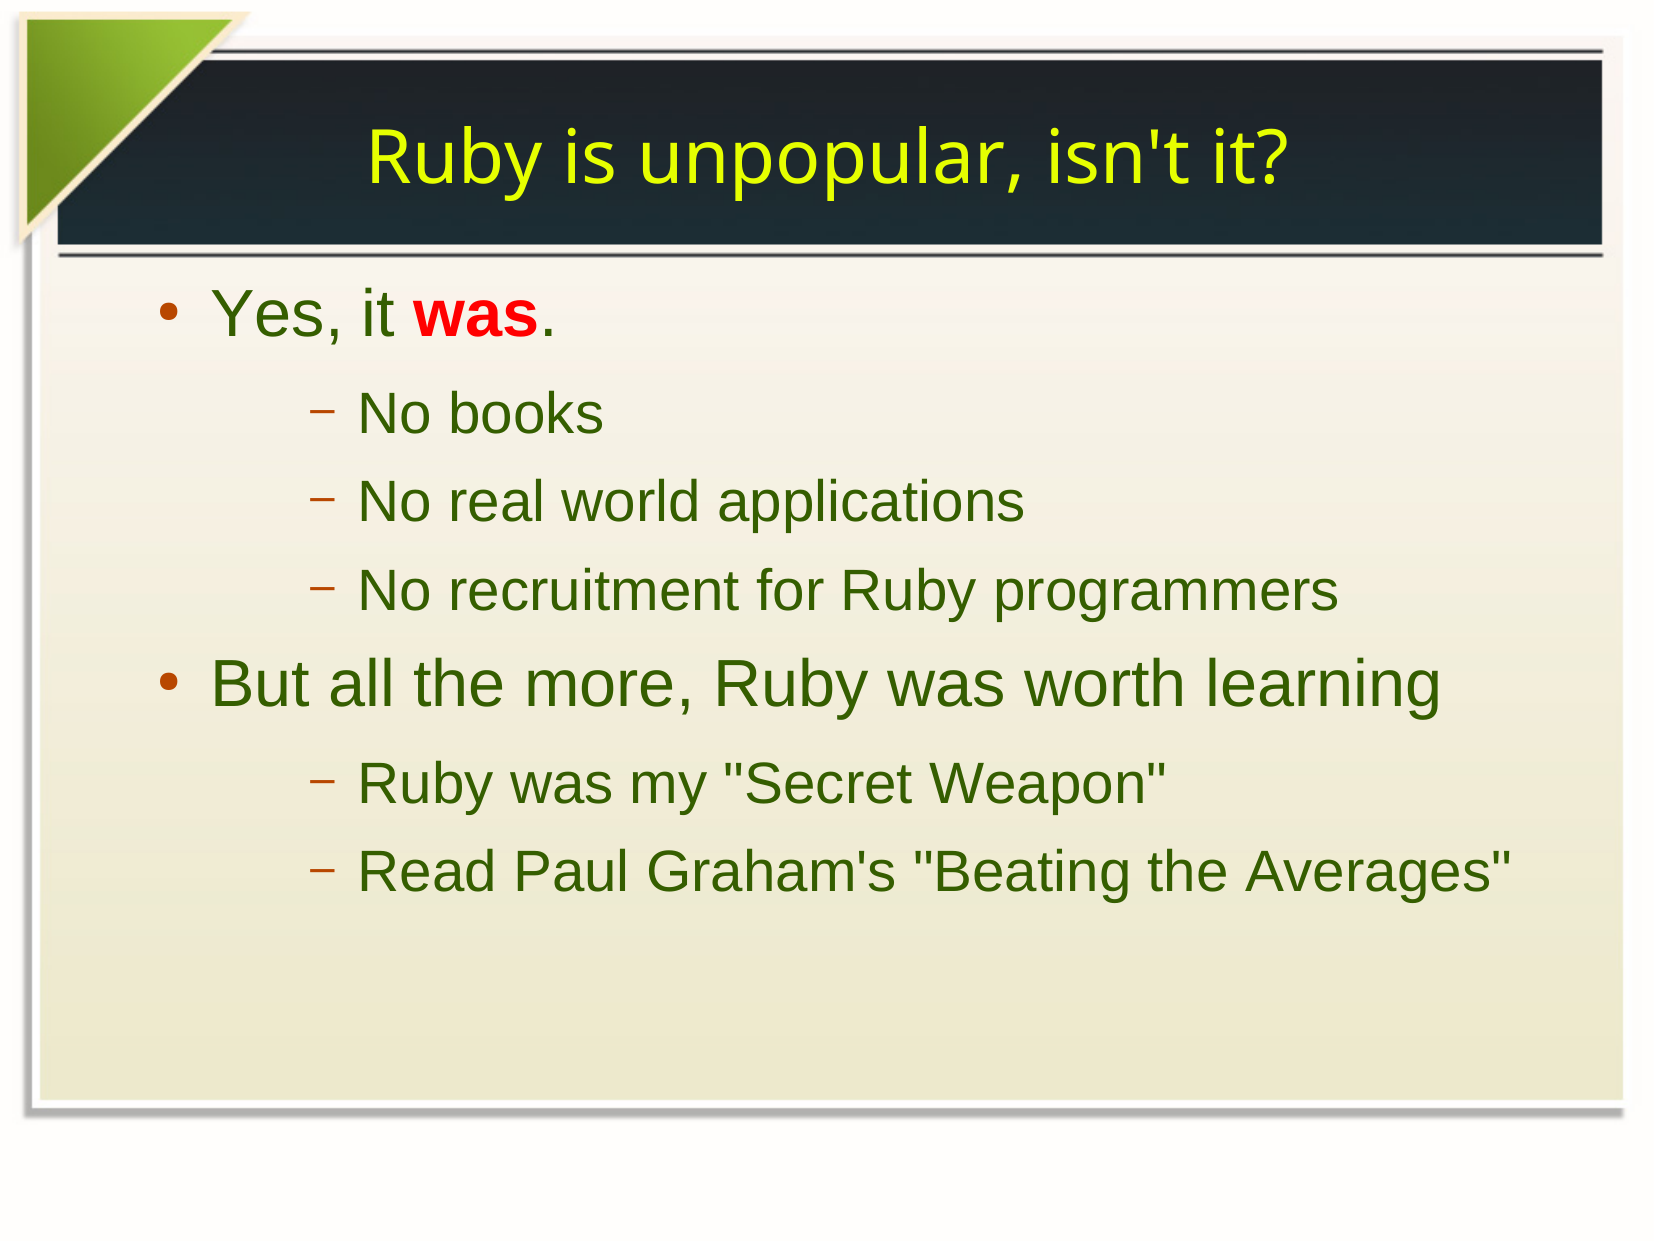

# Ruby is unpopular, isn't it?
Yes, it was.
No books
No real world applications
No recruitment for Ruby programmers
But all the more, Ruby was worth learning
Ruby was my "Secret Weapon"
Read Paul Graham's "Beating the Averages"